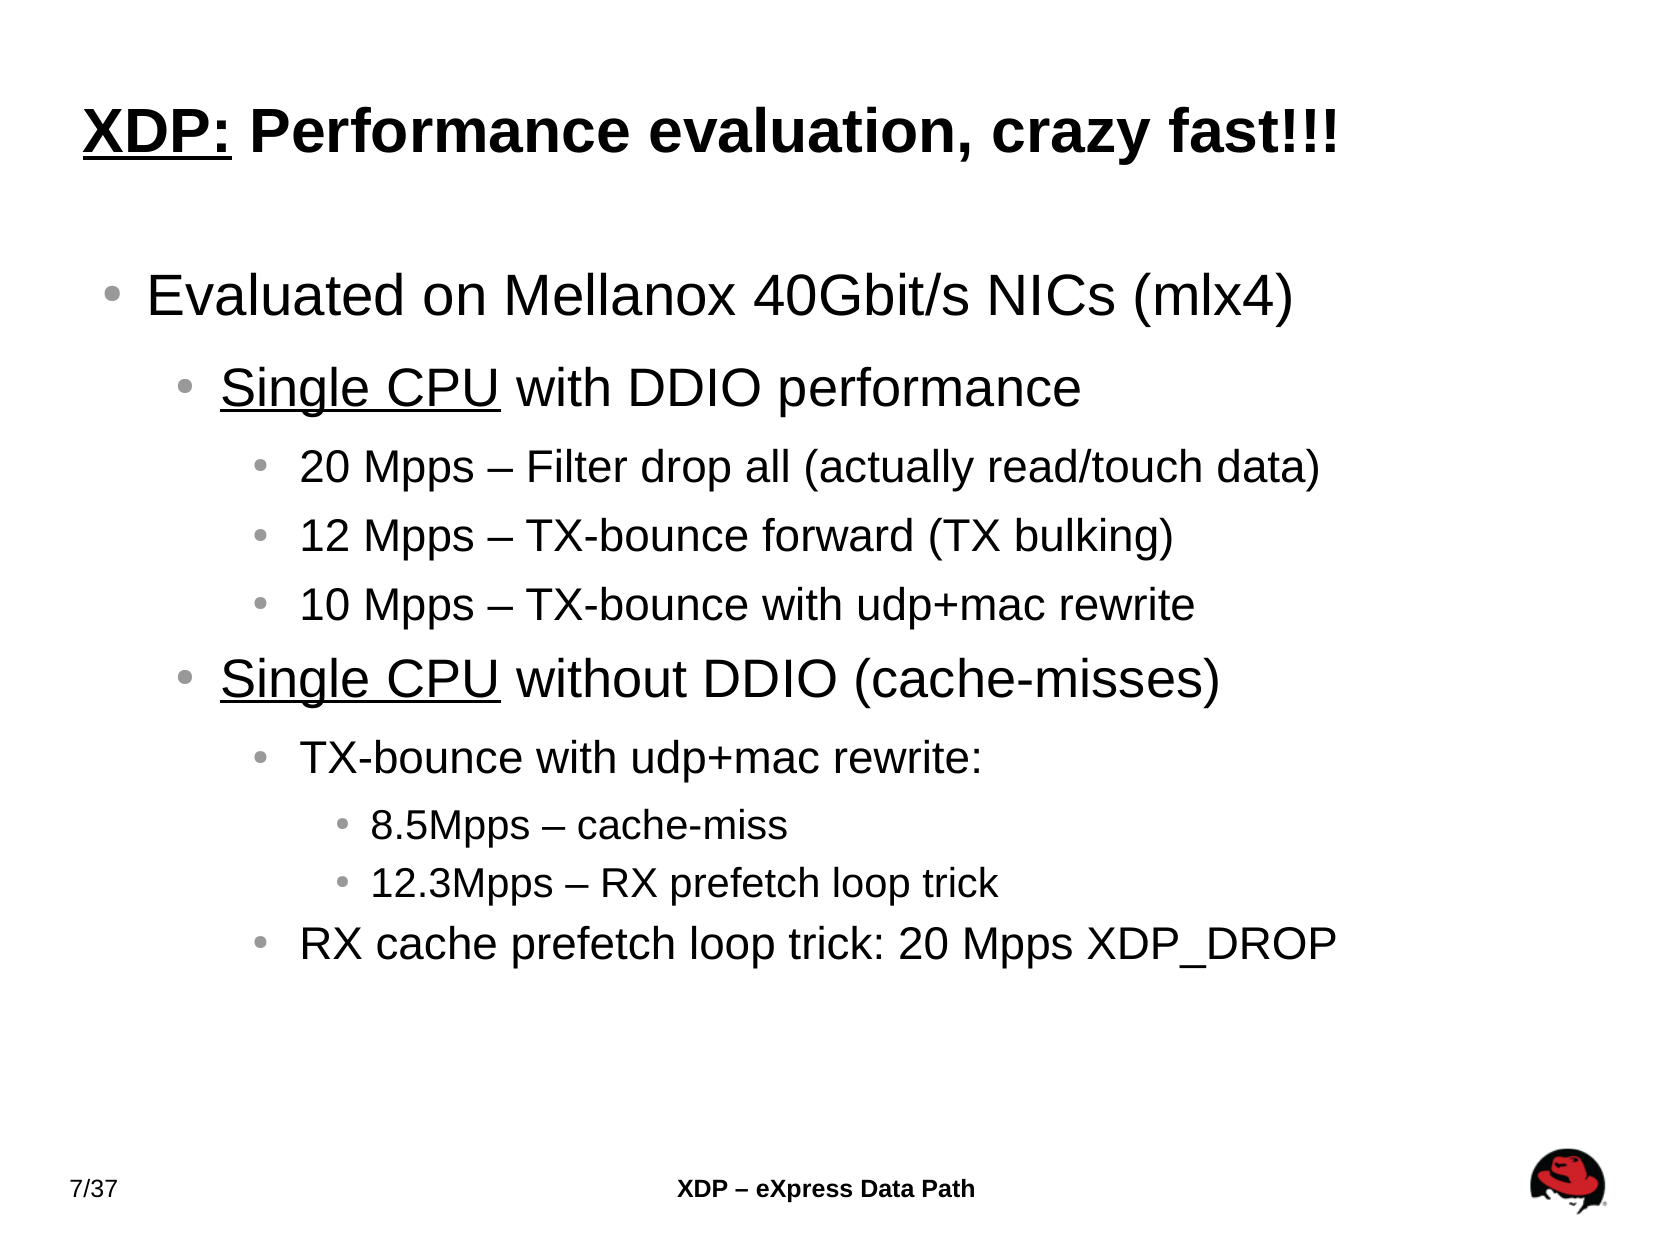

# XDP: Performance evaluation, crazy fast!!!
Evaluated on Mellanox 40Gbit/s NICs (mlx4)
Single CPU with DDIO performance
20 Mpps – Filter drop all (actually read/touch data)
12 Mpps – TX-bounce forward (TX bulking)
10 Mpps – TX-bounce with udp+mac rewrite
Single CPU without DDIO (cache-misses)
TX-bounce with udp+mac rewrite:
8.5Mpps – cache-miss
12.3Mpps – RX prefetch loop trick
RX cache prefetch loop trick: 20 Mpps XDP_DROP